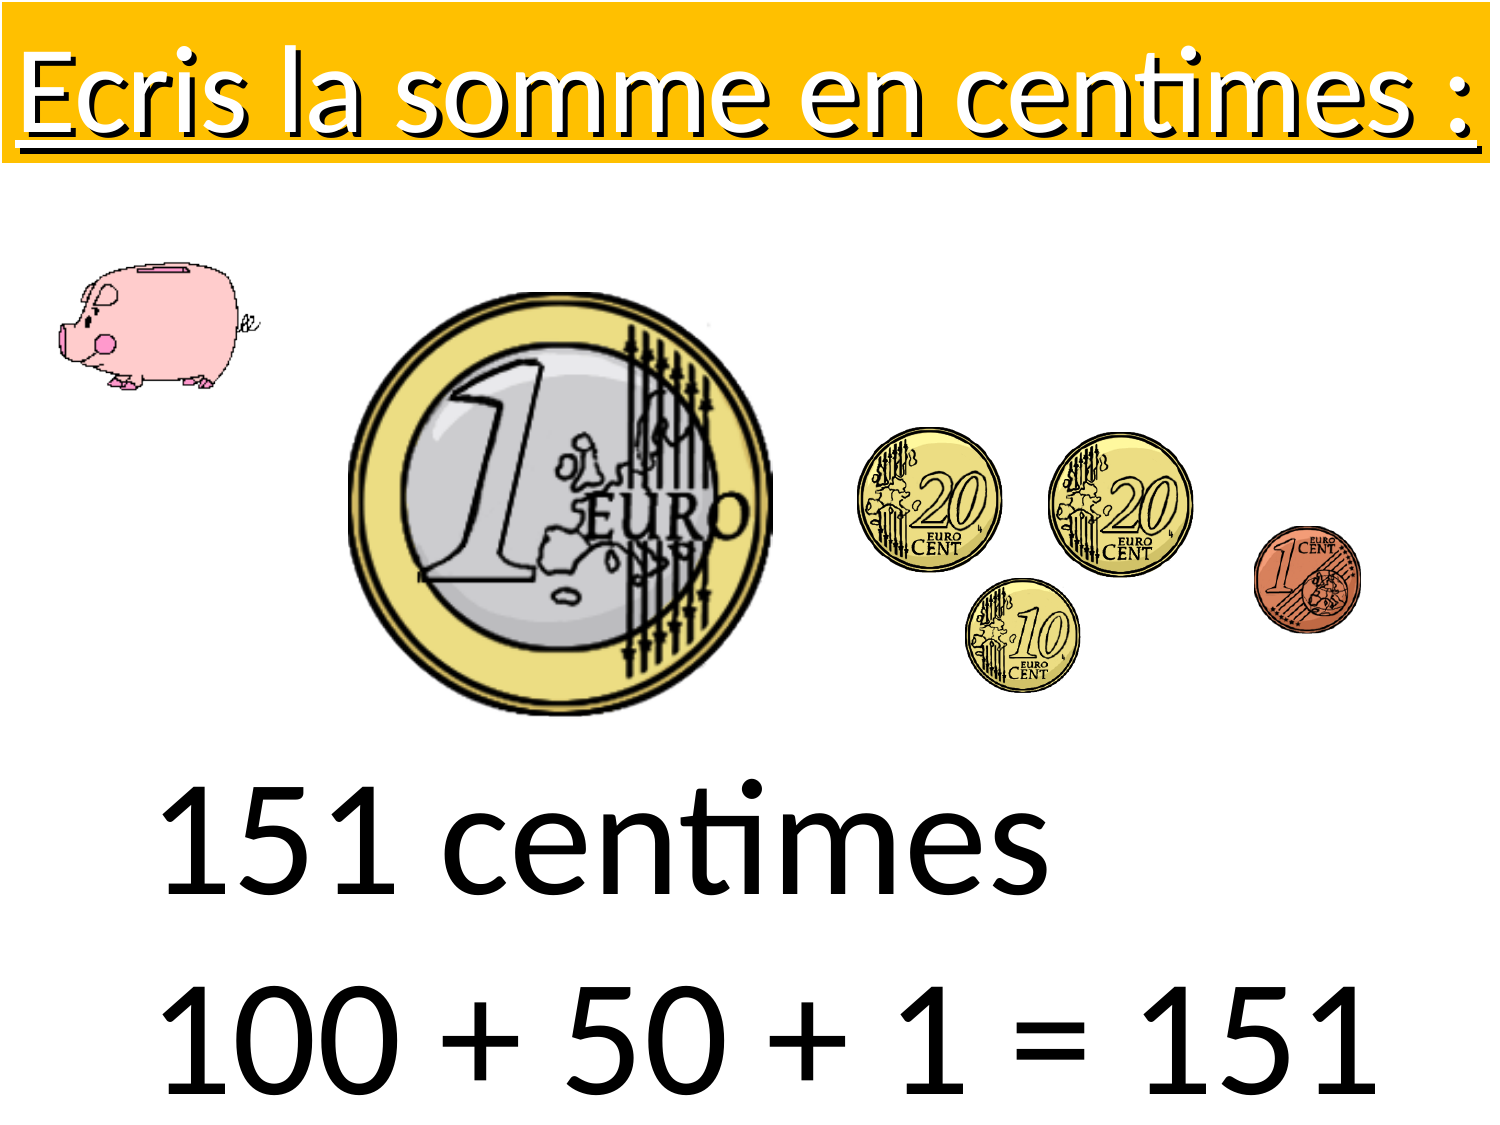

Ecris la somme en centimes :
151 centimes
100 + 50 + 1 = 151